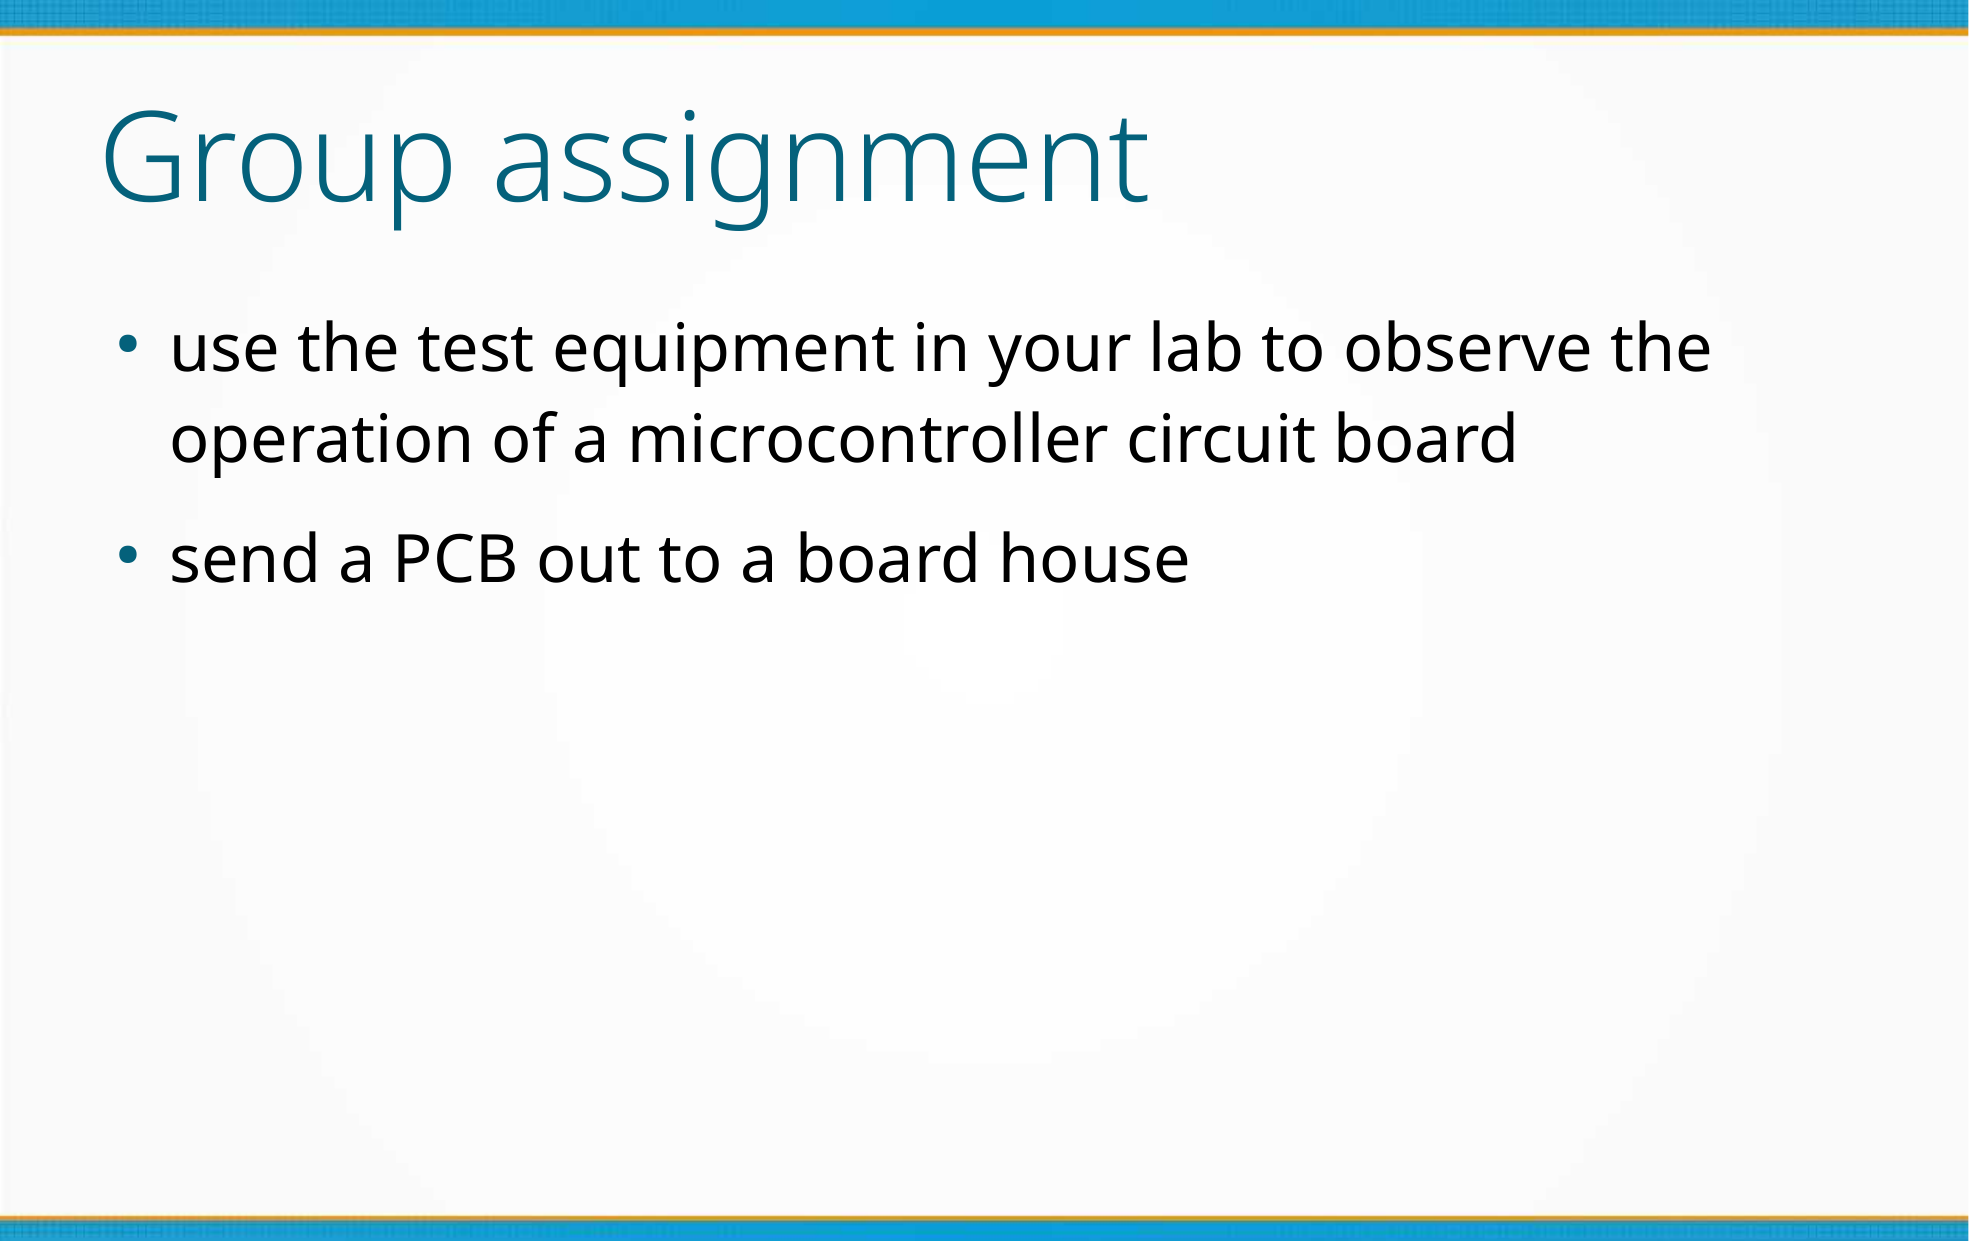

# Group assignment
use the test equipment in your lab to observe the operation of a microcontroller circuit board
send a PCB out to a board house